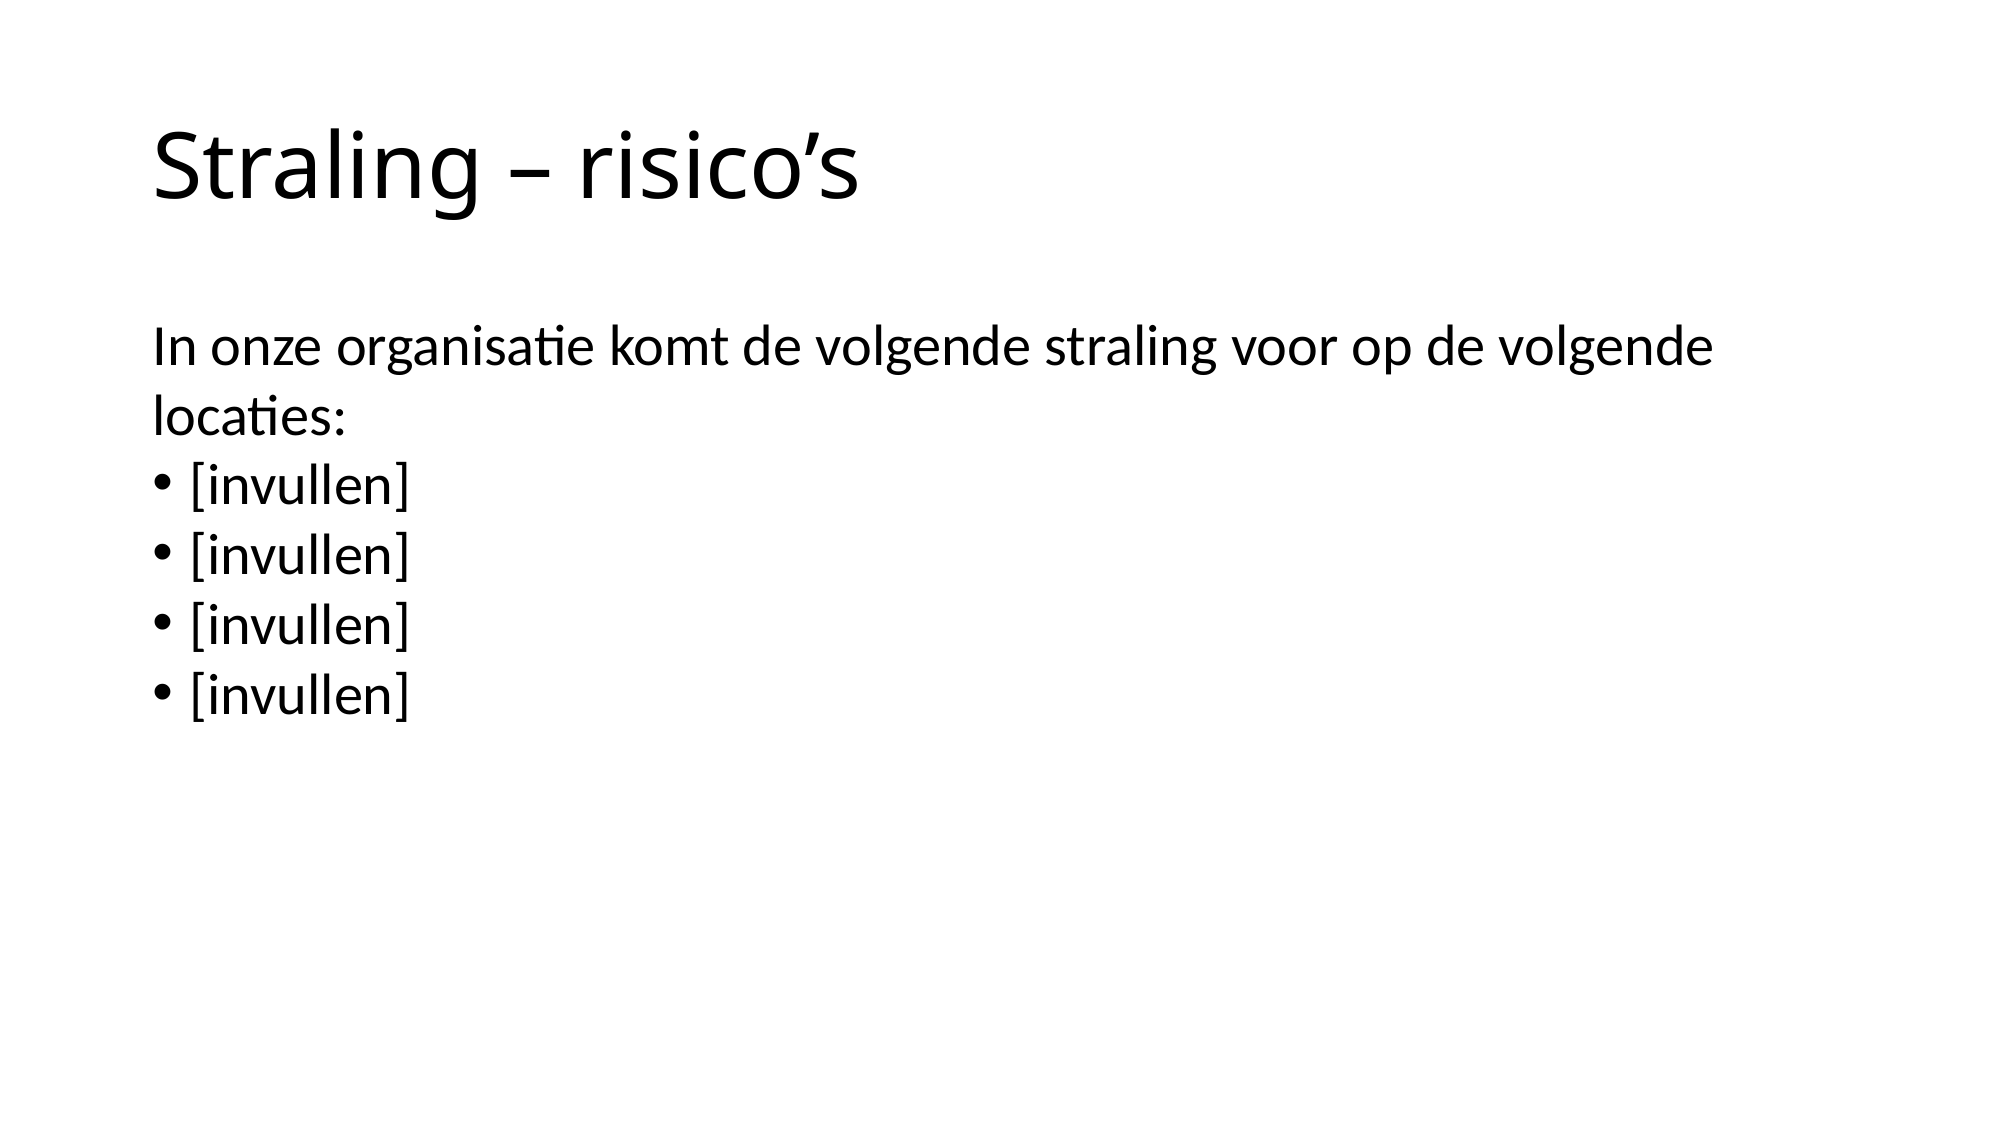

# Straling – risico’s
In onze organisatie komt de volgende straling voor op de volgende locaties:
[invullen]
[invullen]
[invullen]
[invullen]